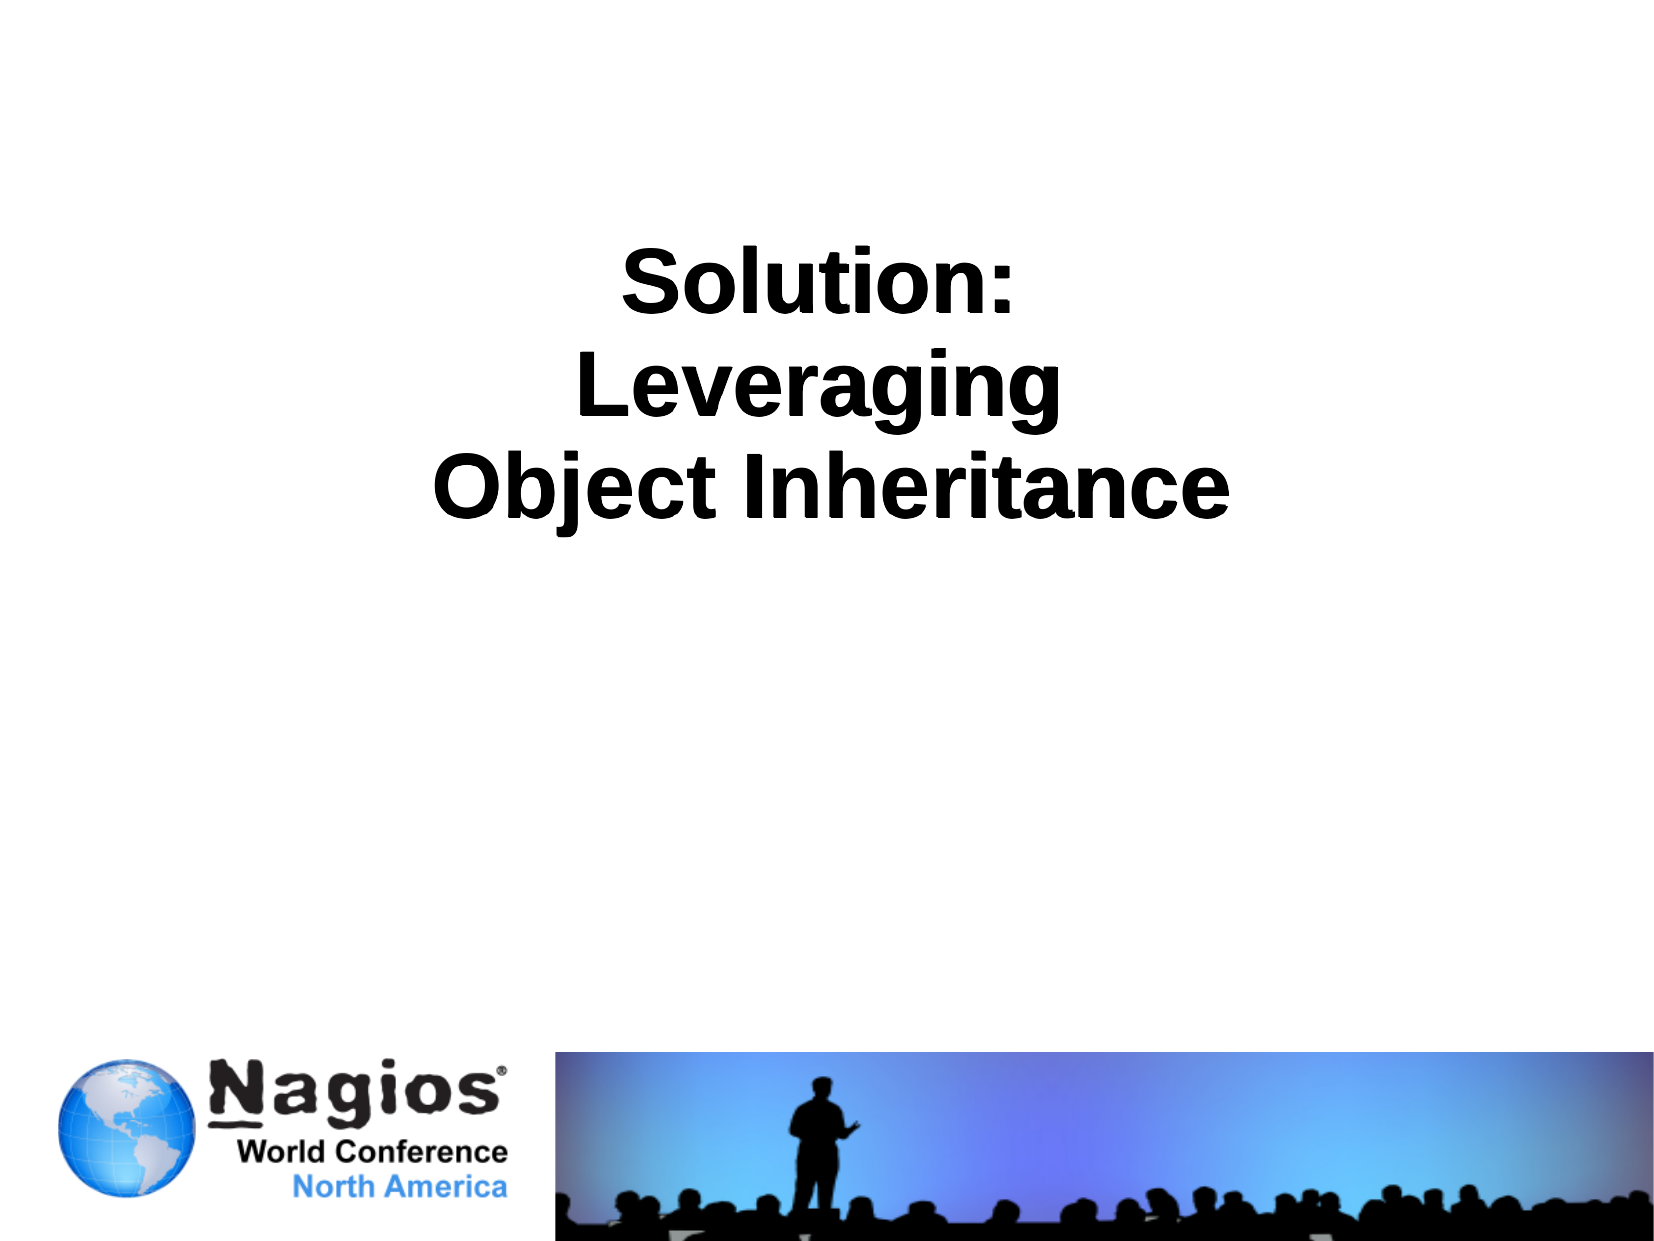

# Solution: Leveraging Object Inheritance
2011
Nagios World Conference
8